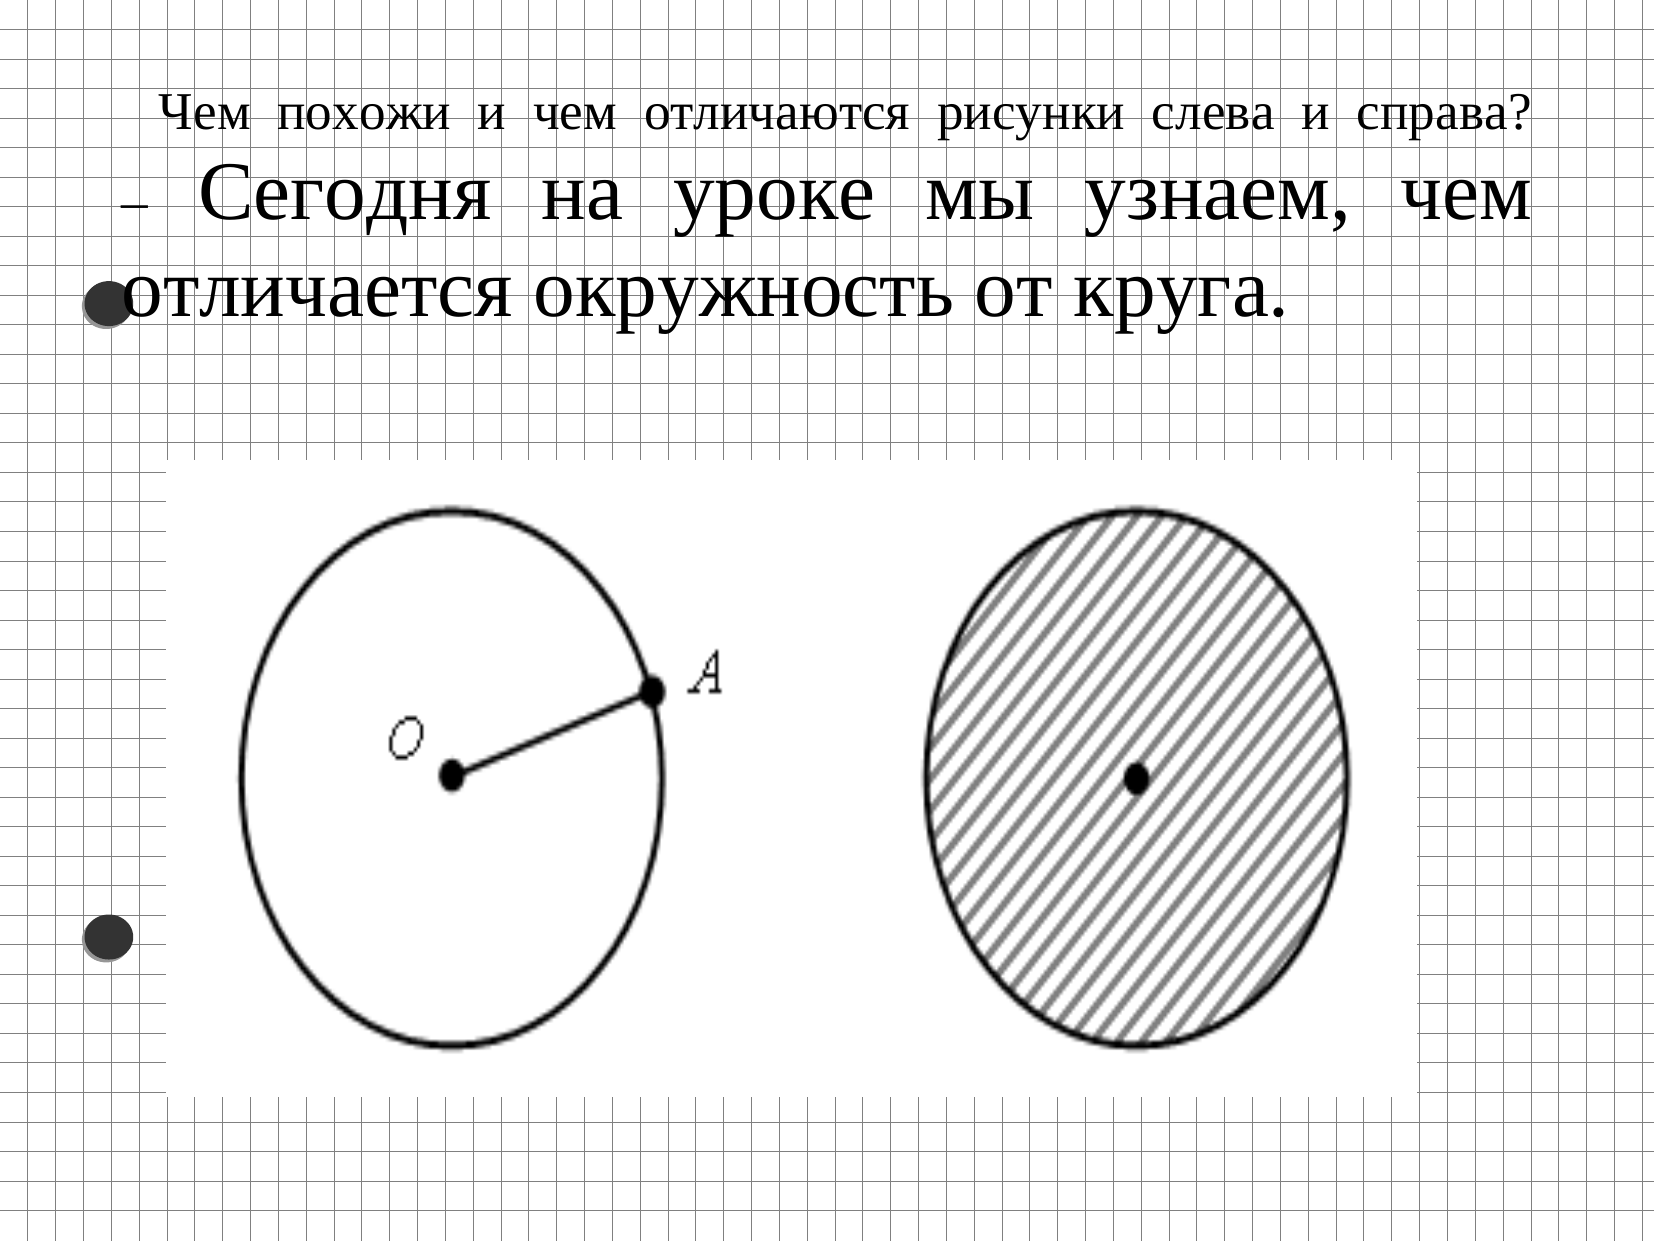

# Чем похожи и чем отличаются рисунки слева и справа? – Сегодня на уроке мы узнаем, чем отличается окружность от круга.